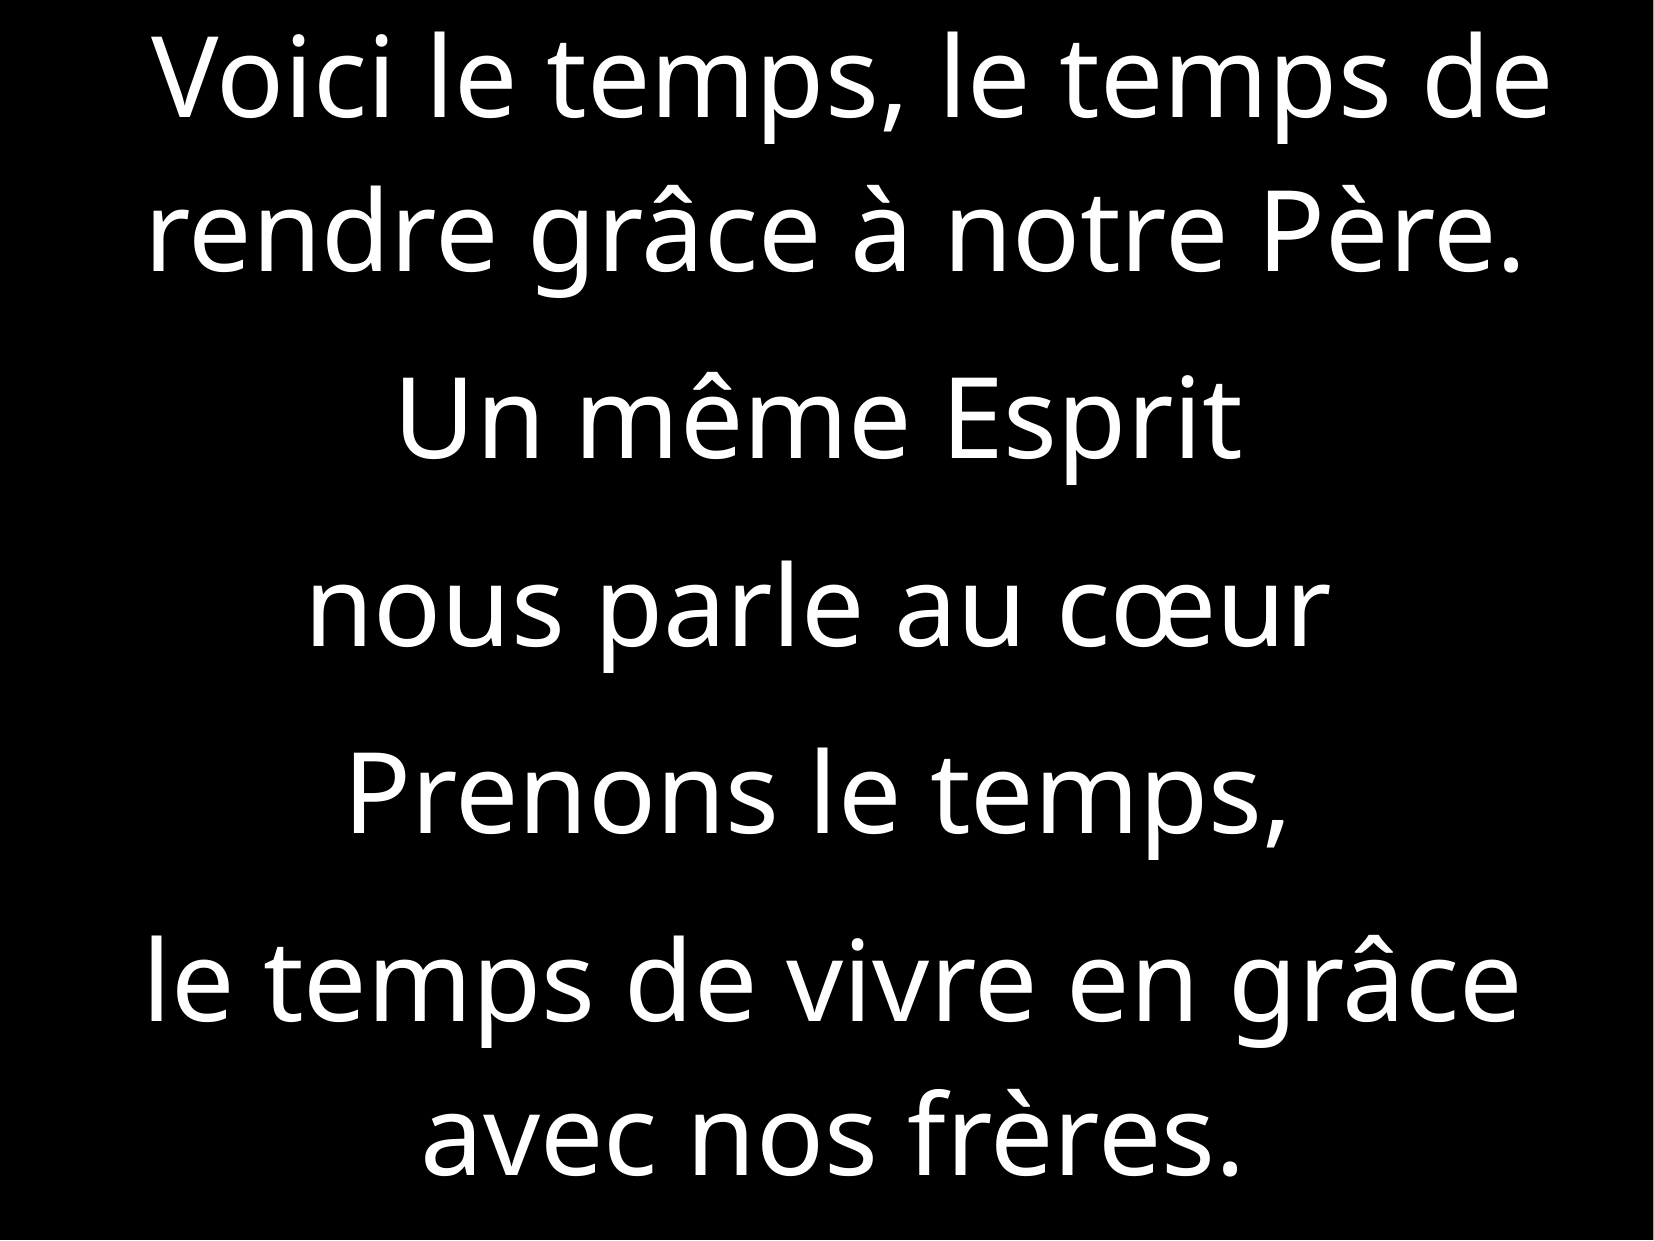

Voici le temps, le temps de rendre grâce à notre Père.
Un même Esprit
nous parle au cœur
Prenons le temps,
le temps de vivre en grâce avec nos frères.